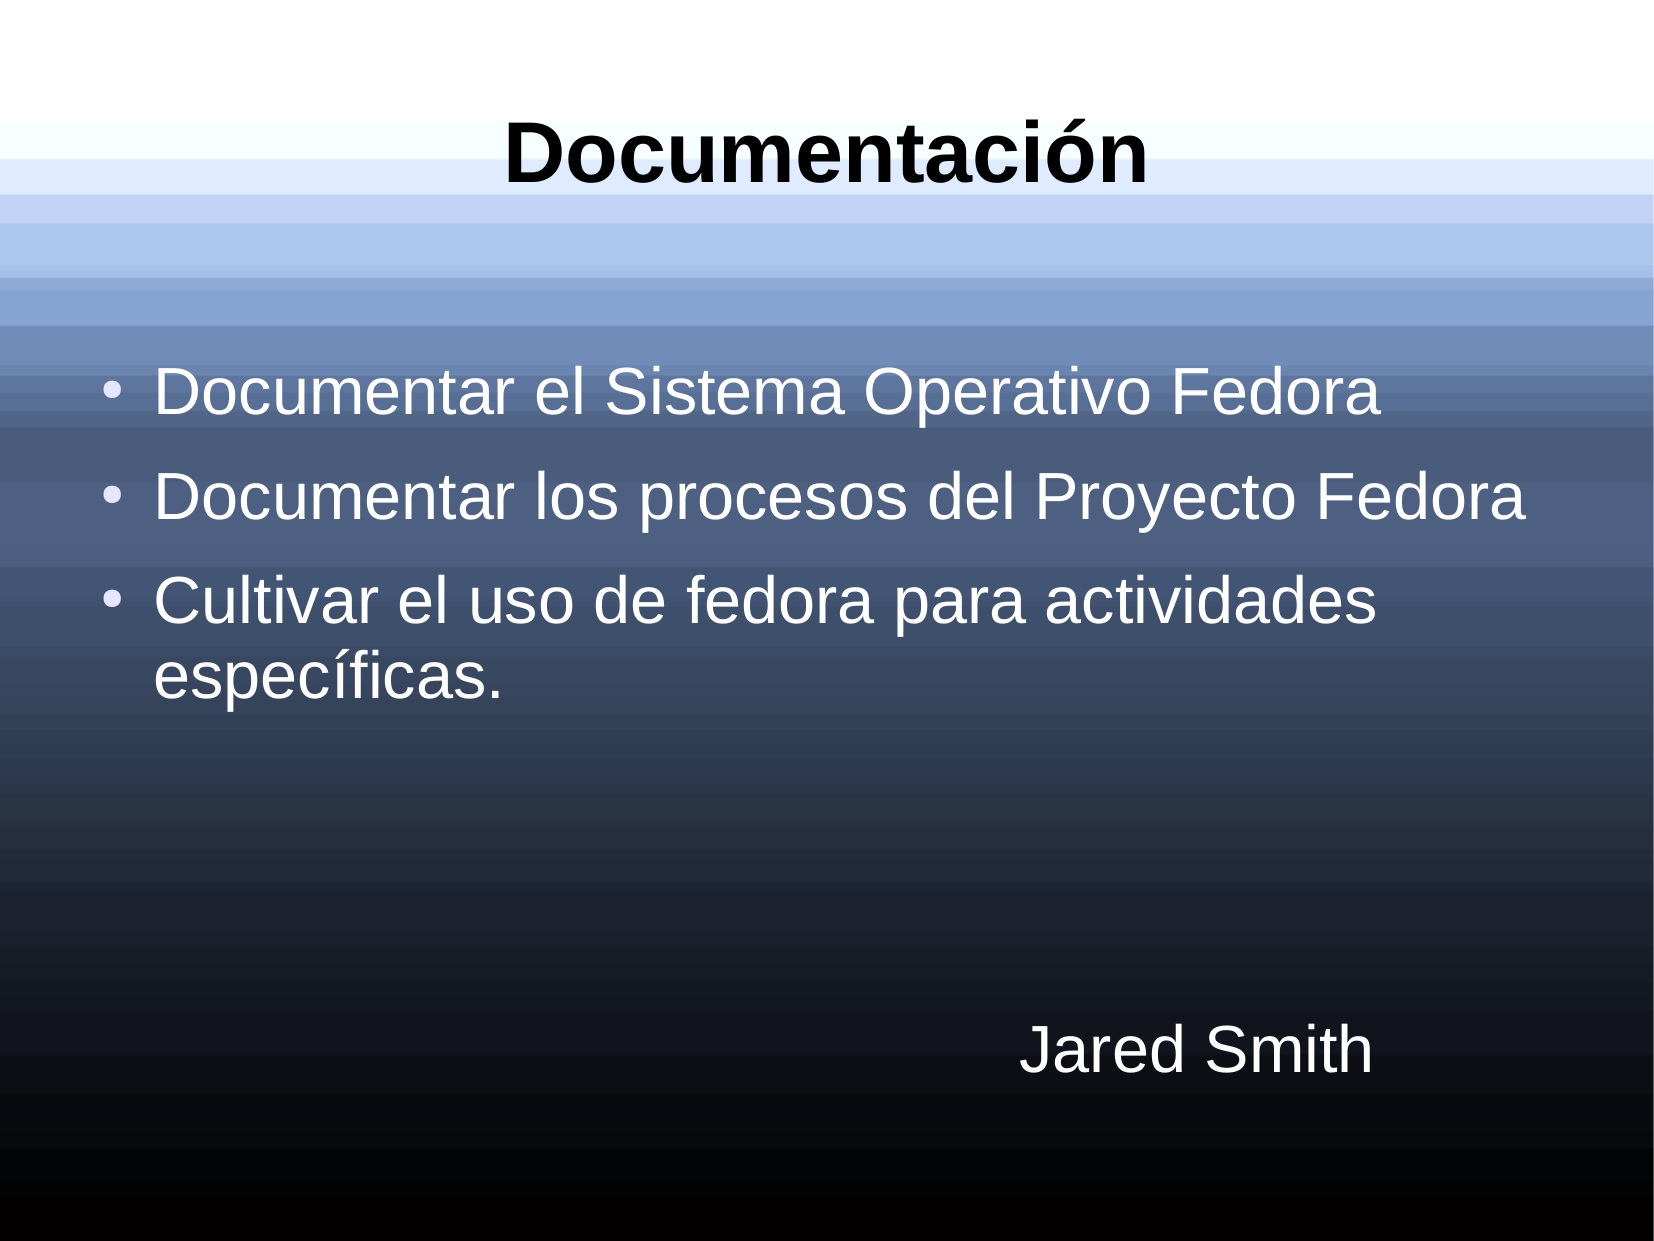

# Documentación
Documentar el Sistema Operativo Fedora
Documentar los procesos del Proyecto Fedora
Cultivar el uso de fedora para actividades específicas.
Jared Smith